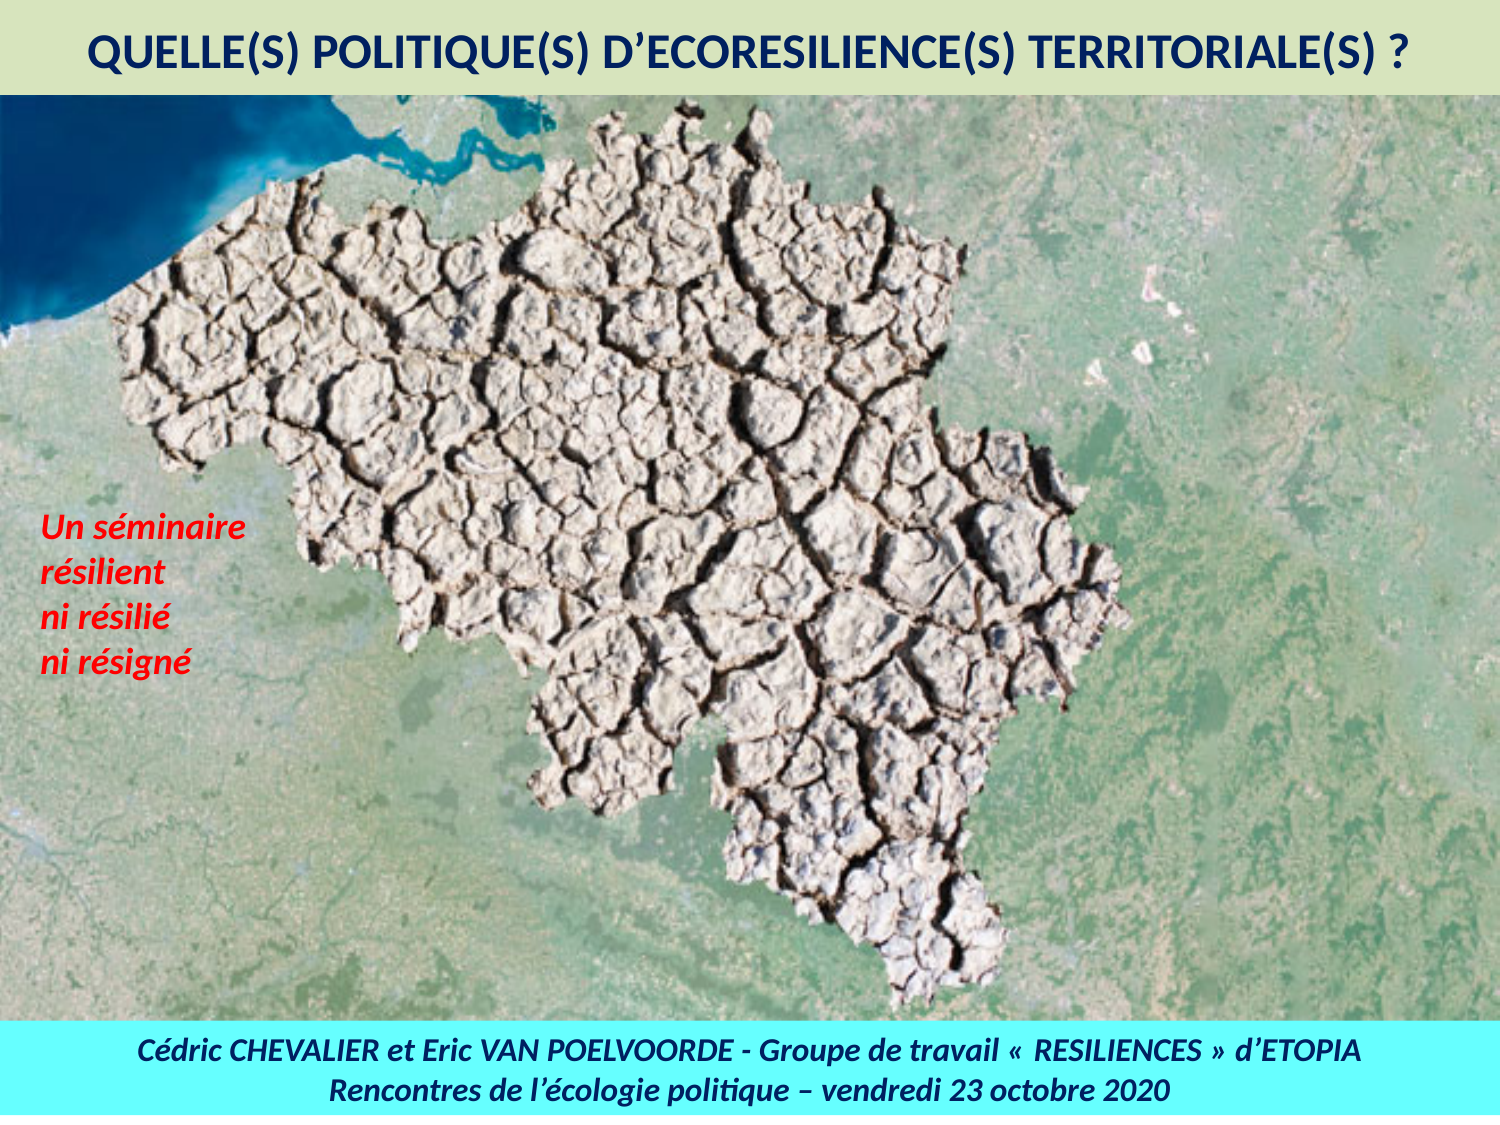

# QUELLE(S) POLITIQUE(S) D’ECORESILIENCE(S) TERRITORIALE(S) ?
Un séminaire résilient
ni résilié
ni résigné
Cédric CHEVALIER et Eric VAN POELVOORDE - Groupe de travail « RESILIENCES » d’ETOPIA
Rencontres de l’écologie politique – vendredi 23 octobre 2020